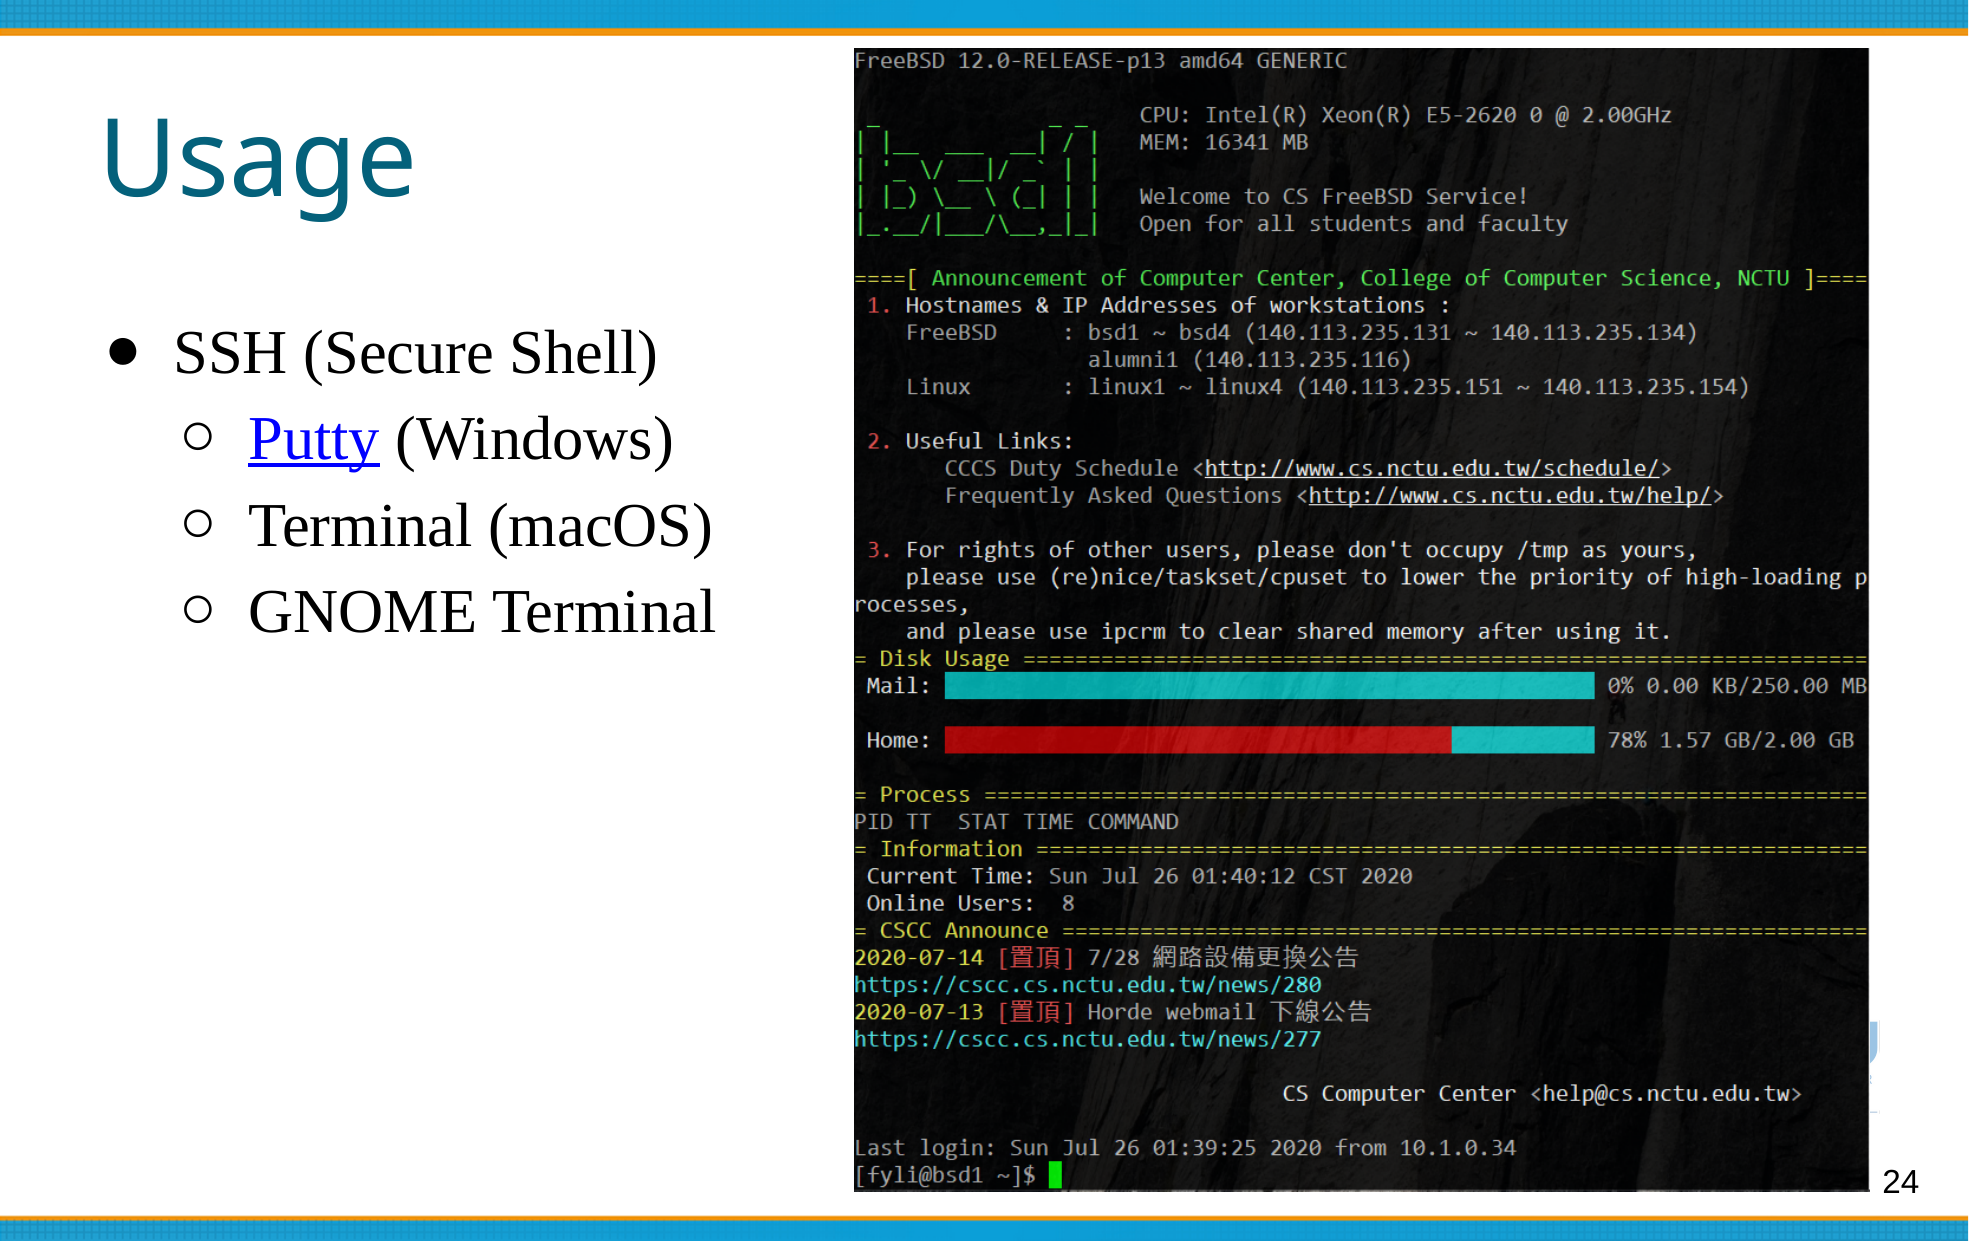

# Usage
SSH (Secure Shell)
Putty (Windows)
Terminal (macOS)
GNOME Terminal